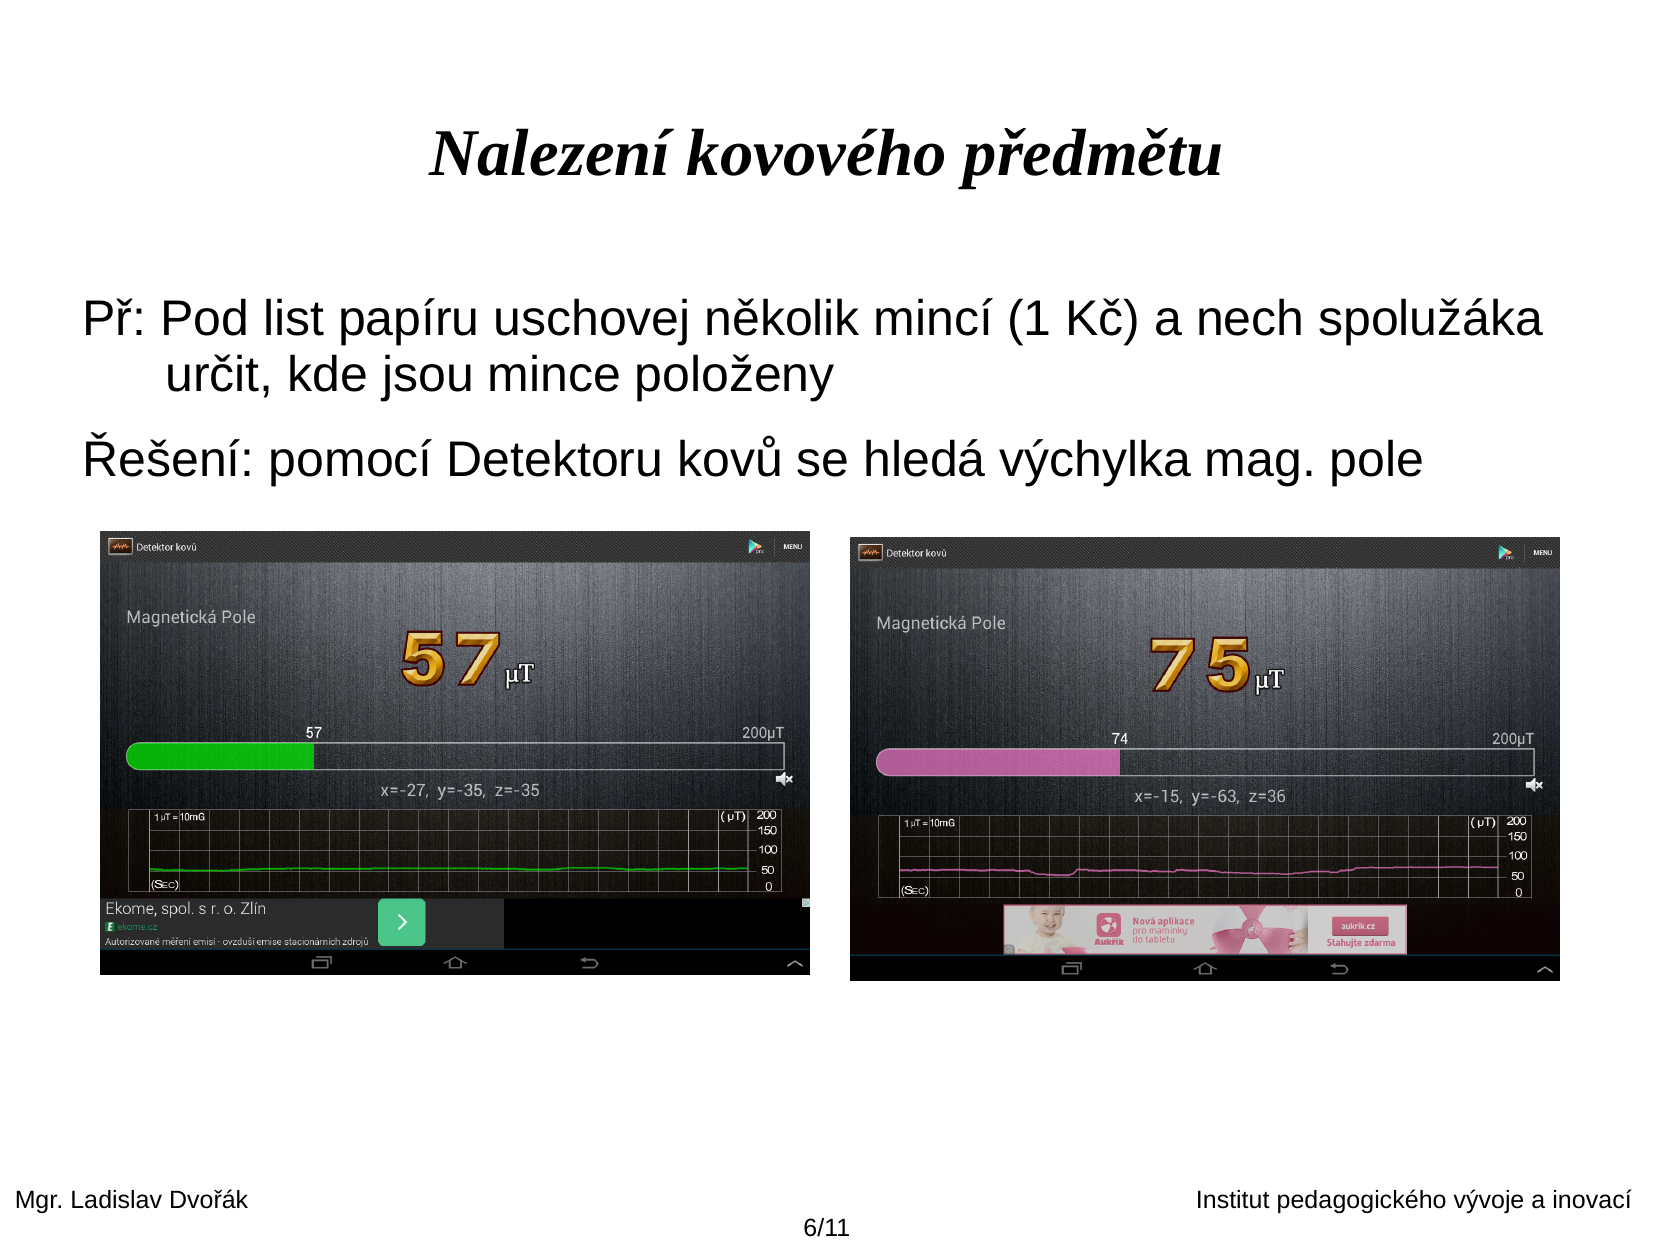

# Nalezení kovového předmětu
Př: Pod list papíru uschovej několik mincí (1 Kč) a nech spolužáka určit, kde jsou mince položeny
Řešení: pomocí Detektoru kovů se hledá výchylka mag. pole
Mgr. Ladislav Dvořák													Institut pedagogického vývoje a inovací